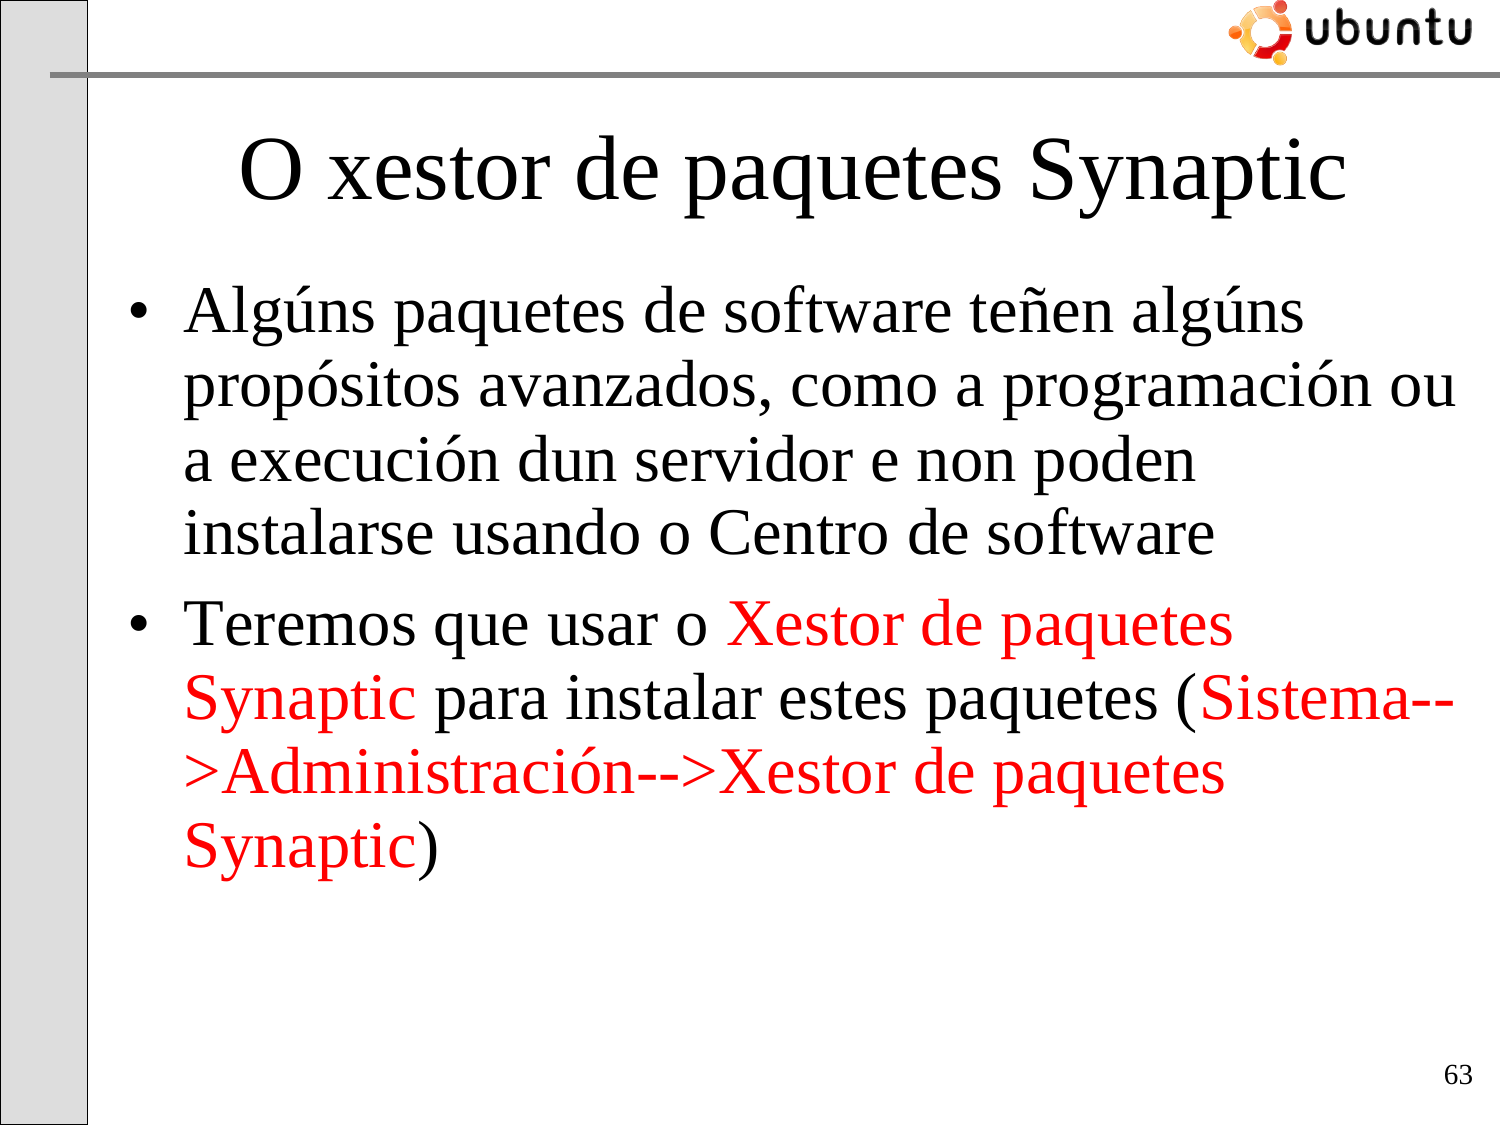

# O xestor de paquetes Synaptic
Algúns paquetes de software teñen algúns propósitos avanzados, como a programación ou a execución dun servidor e non poden instalarse usando o Centro de software
Teremos que usar o Xestor de paquetes Synaptic para instalar estes paquetes (Sistema-->Administración-->Xestor de paquetes Synaptic)
63